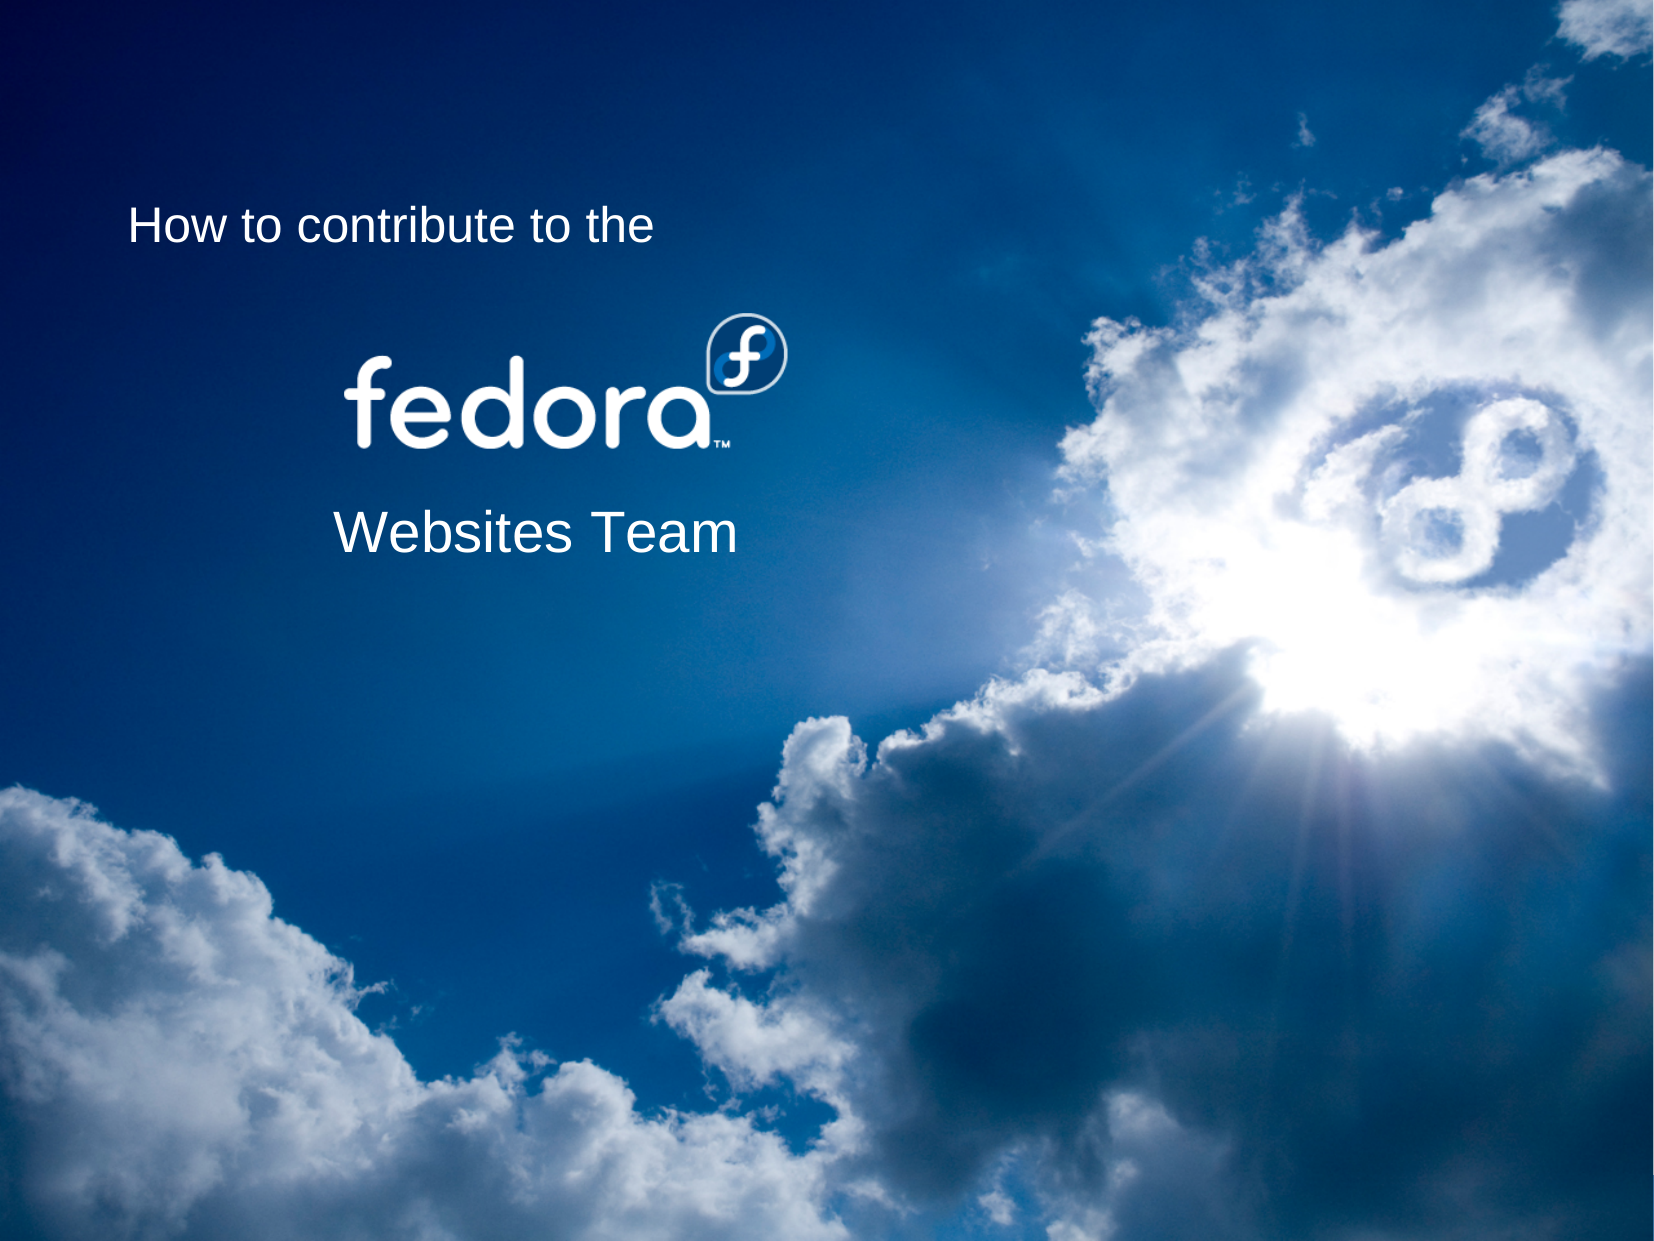

How to contribute to the
Websites Team